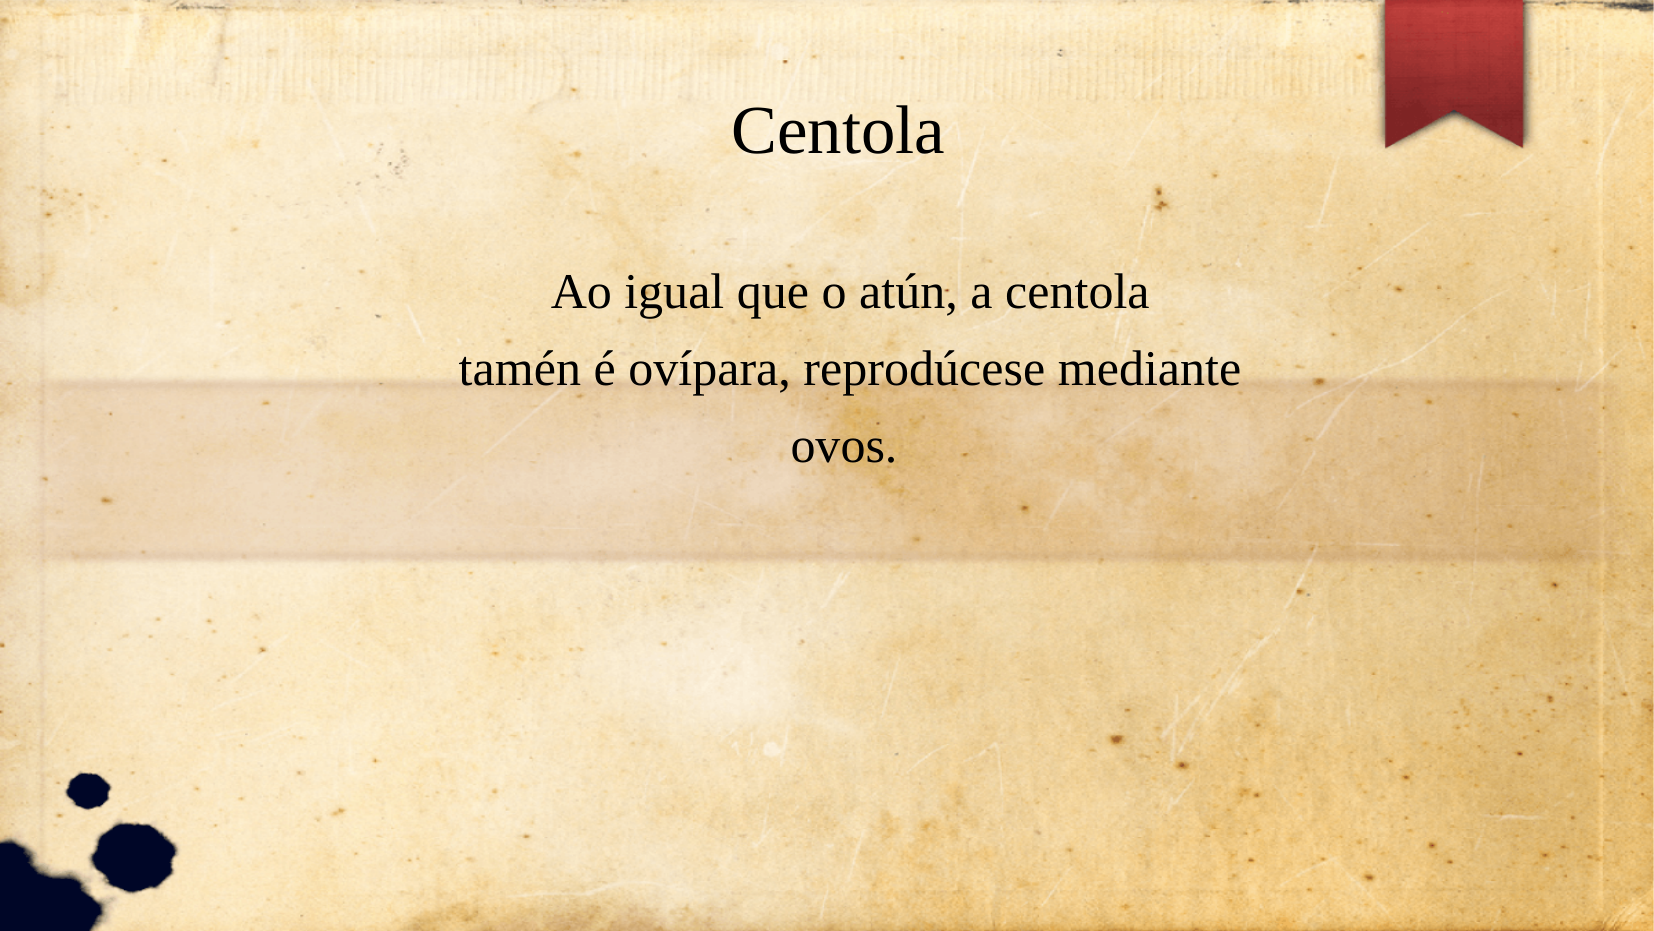

# Centola
Ao igual que o atún, a centola
tamén é ovípara, reprodúcese mediante
ovos.